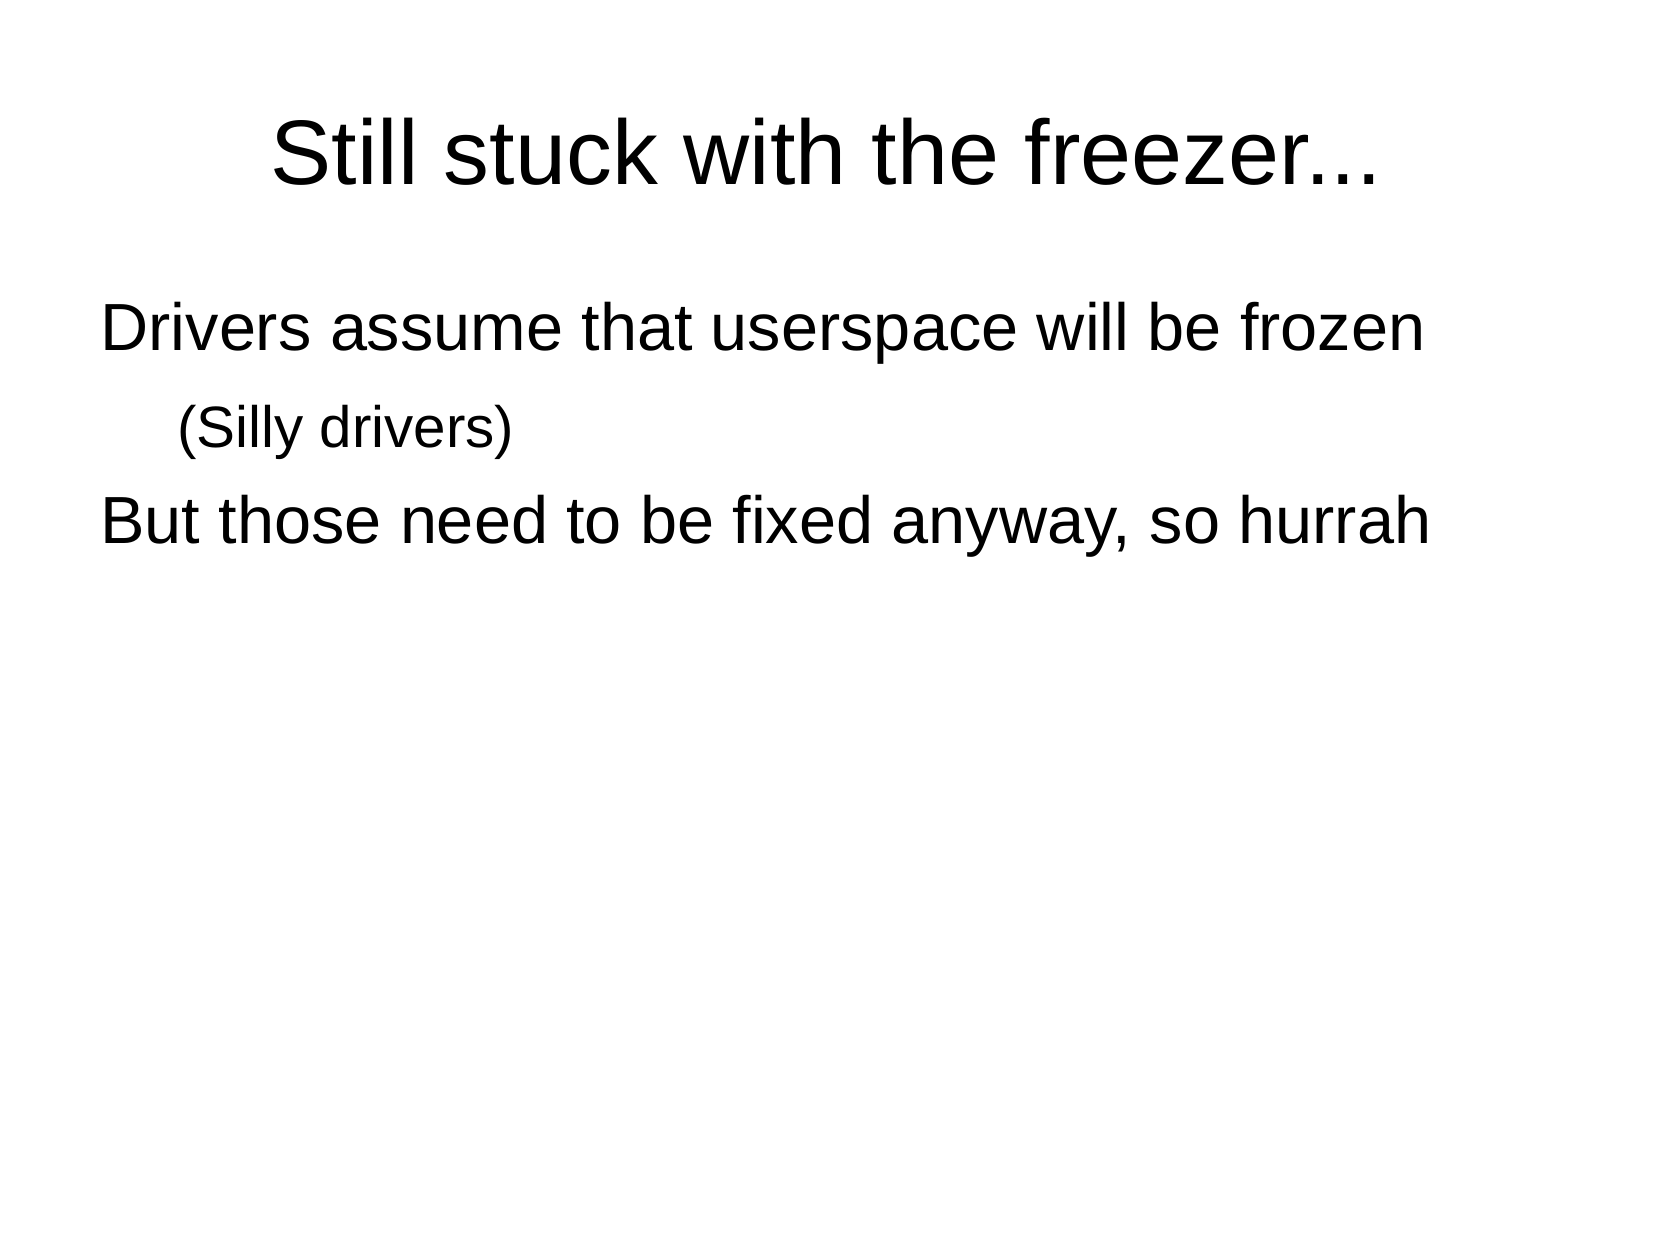

# Still stuck with the freezer...
Drivers assume that userspace will be frozen
(Silly drivers)
But those need to be fixed anyway, so hurrah